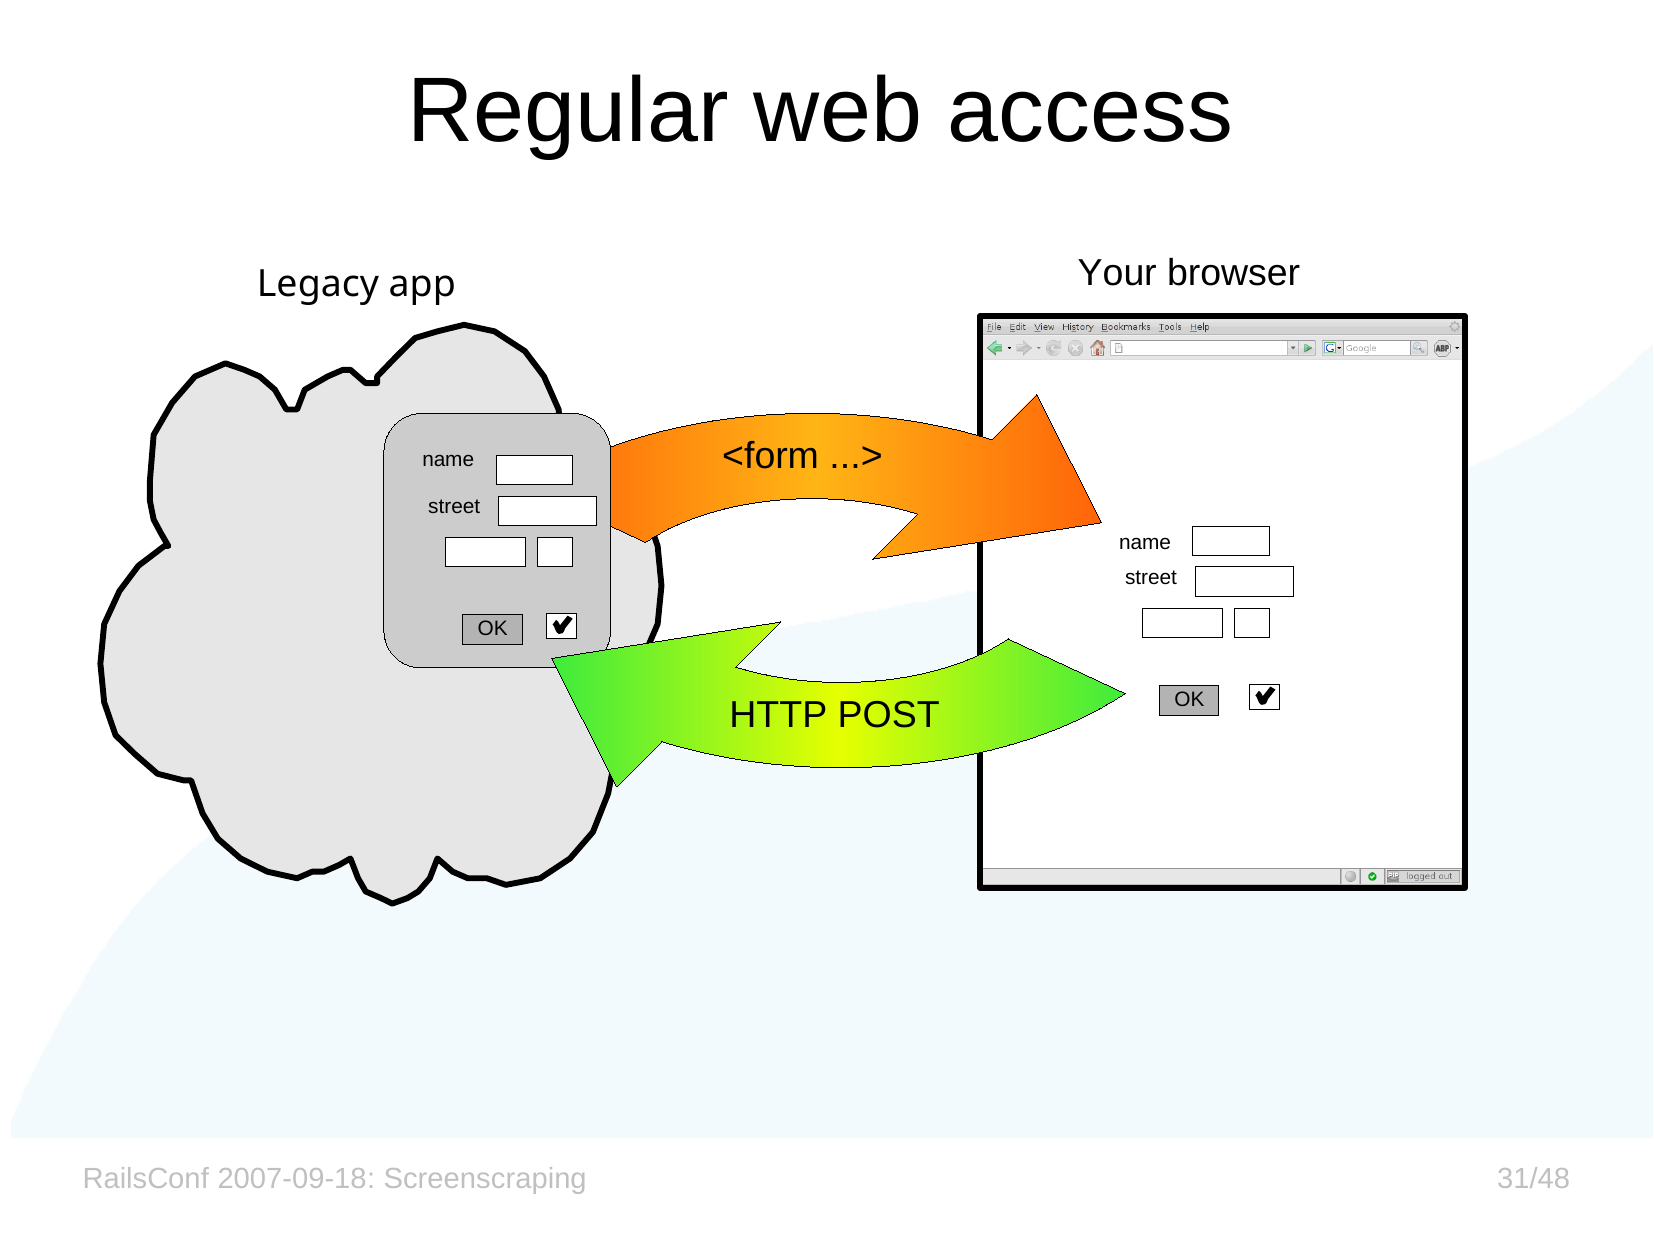

# Regular web access
Your browser
Legacy app
 <form ...>
name
street
name
street
OK
OK
HTTP POST
2007-09-18
31